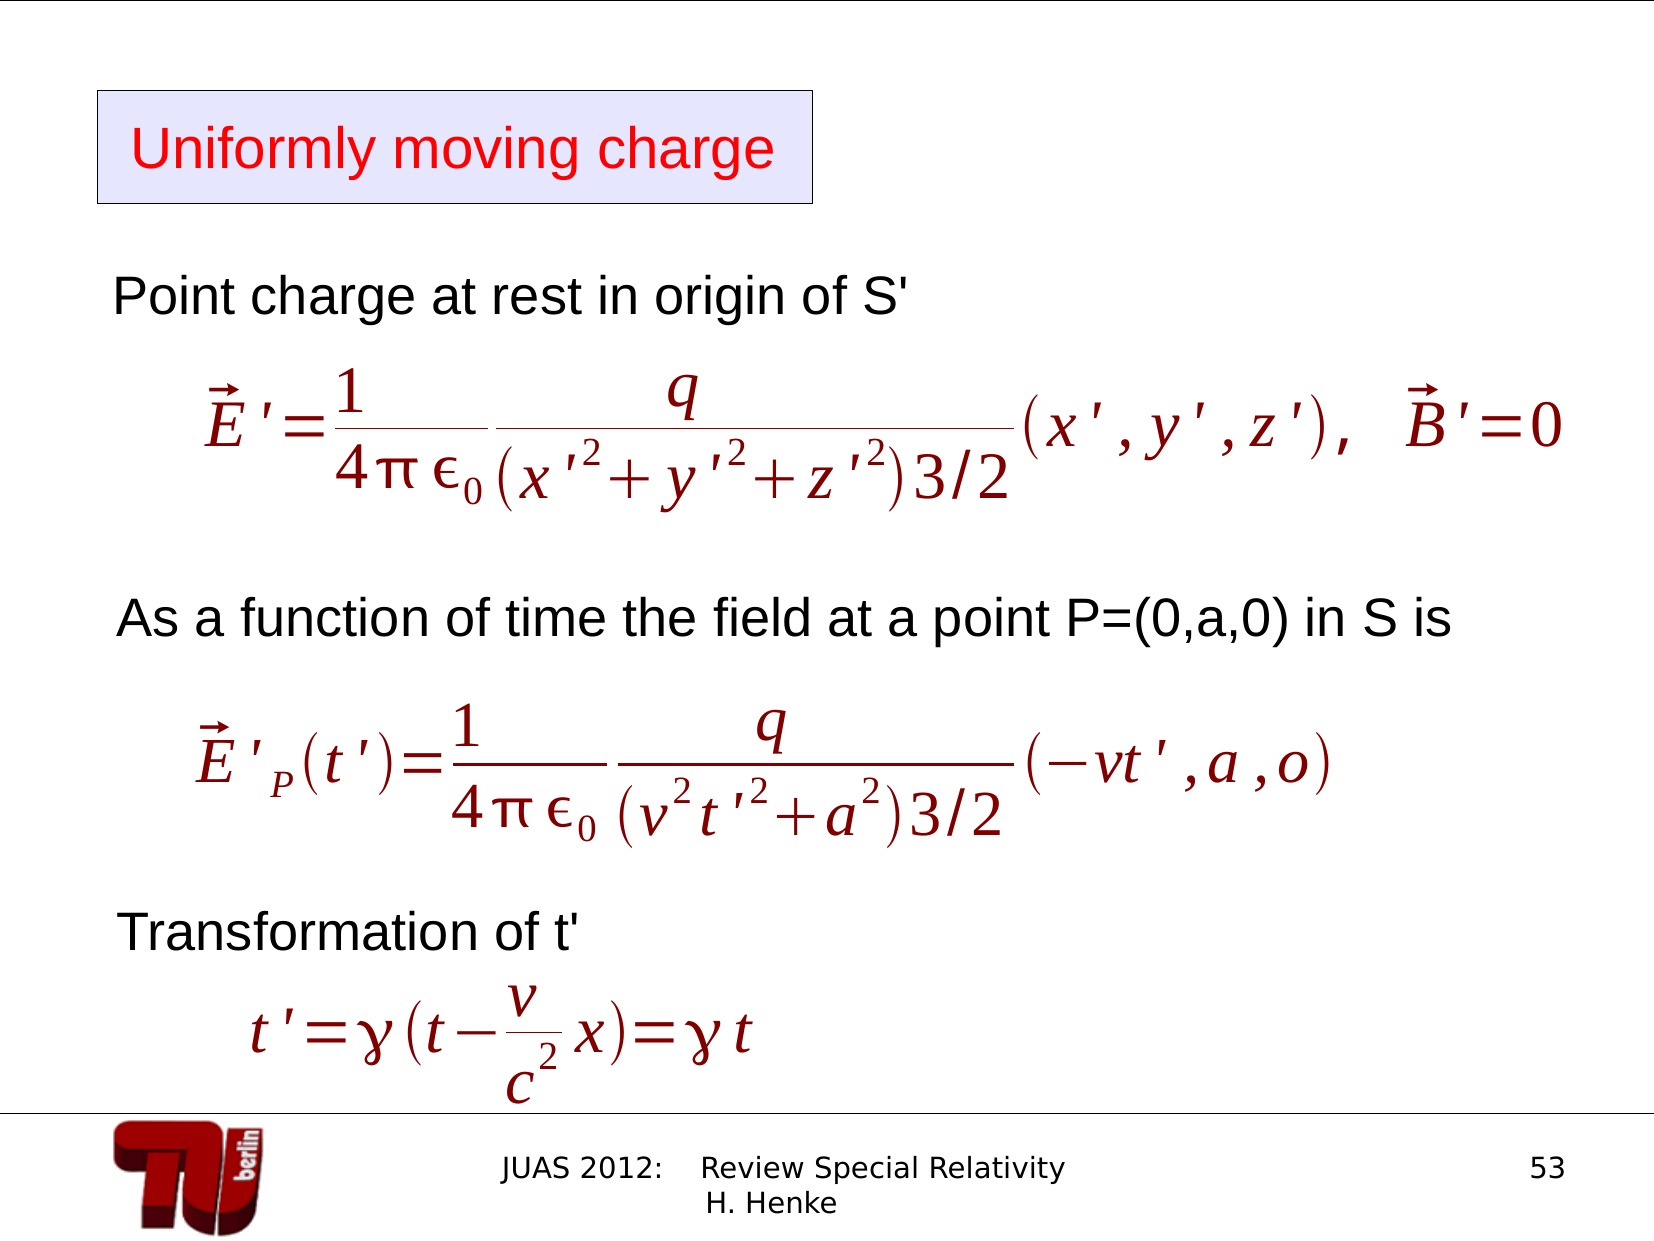

Uniformly moving charge
Point charge at rest in origin of S'
As a function of time the field at a point P=(0,a,0) in S is
Transformation of t'
53